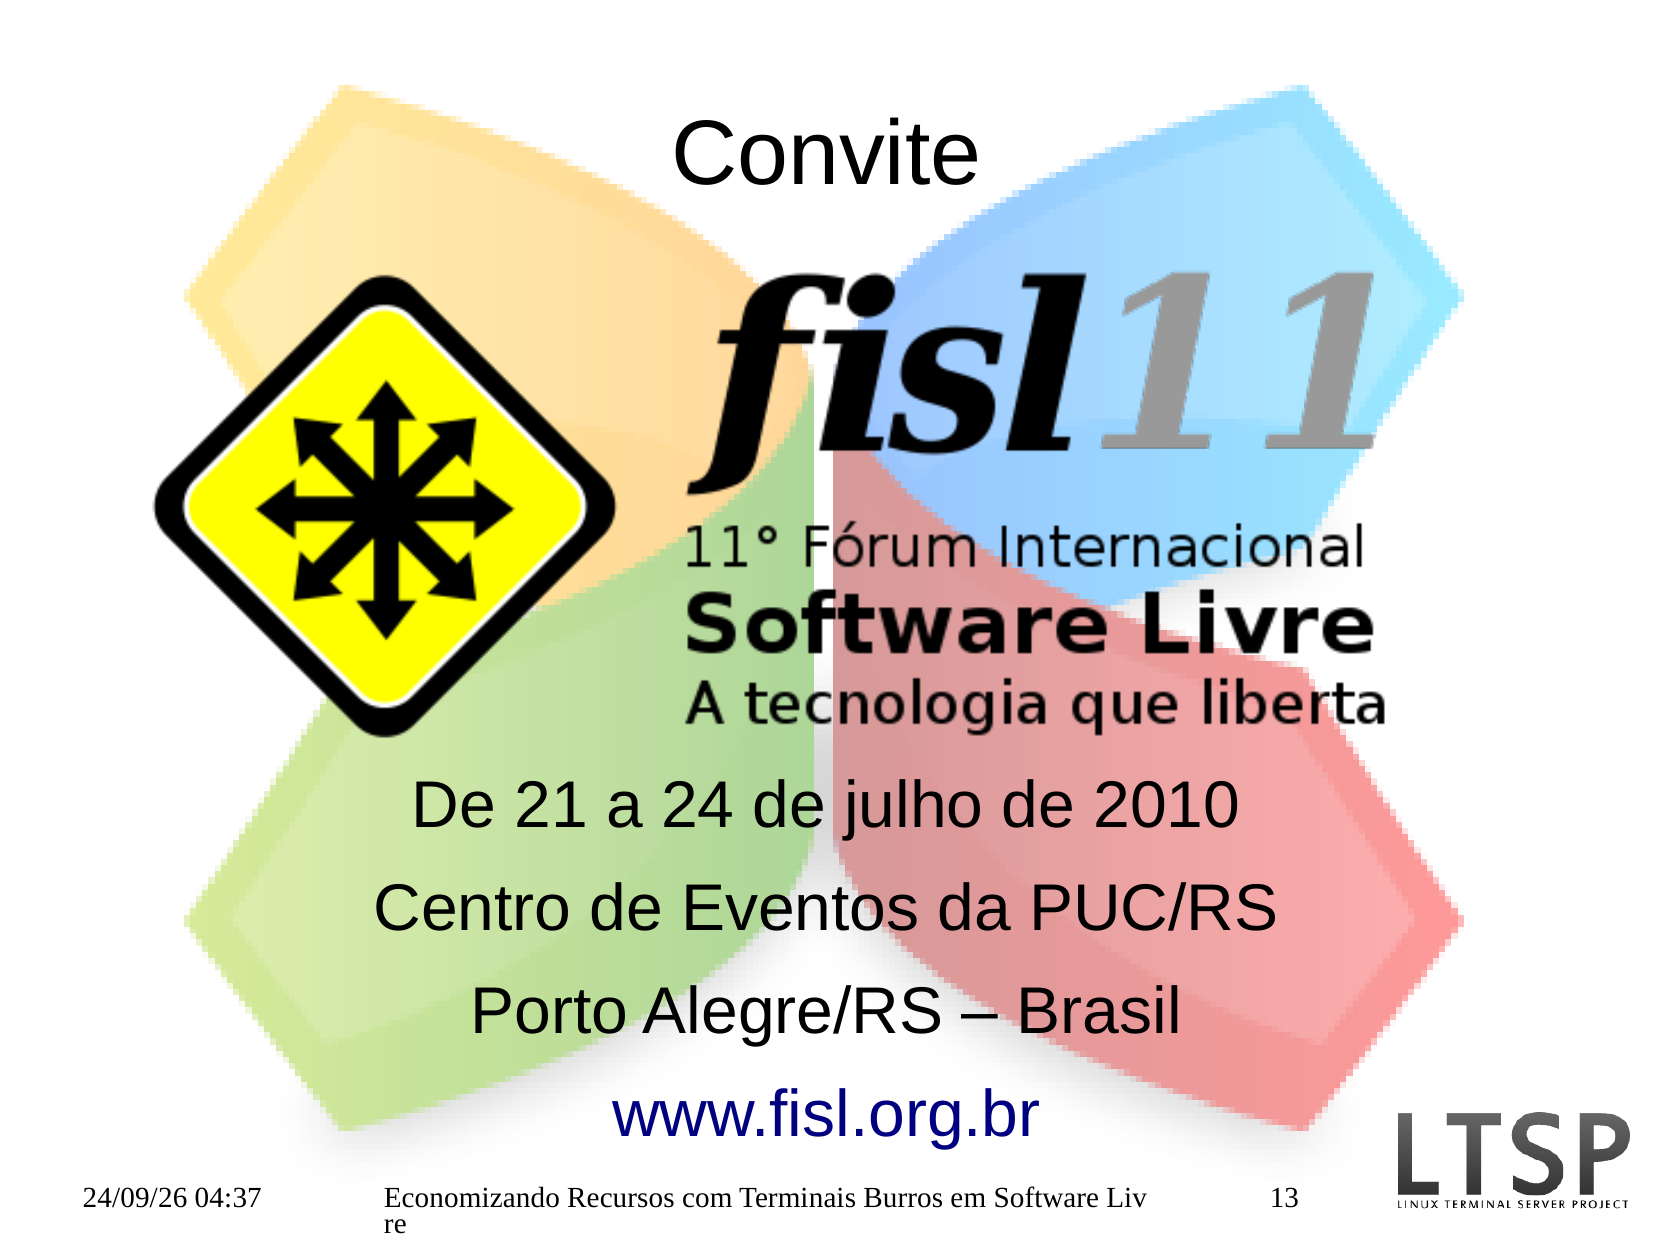

# Convite
De 21 a 24 de julho de 2010
Centro de Eventos da PUC/RS
Porto Alegre/RS – Brasil
www.fisl.org.br
Economizando Recursos com Terminais Burros em Software Livre
13